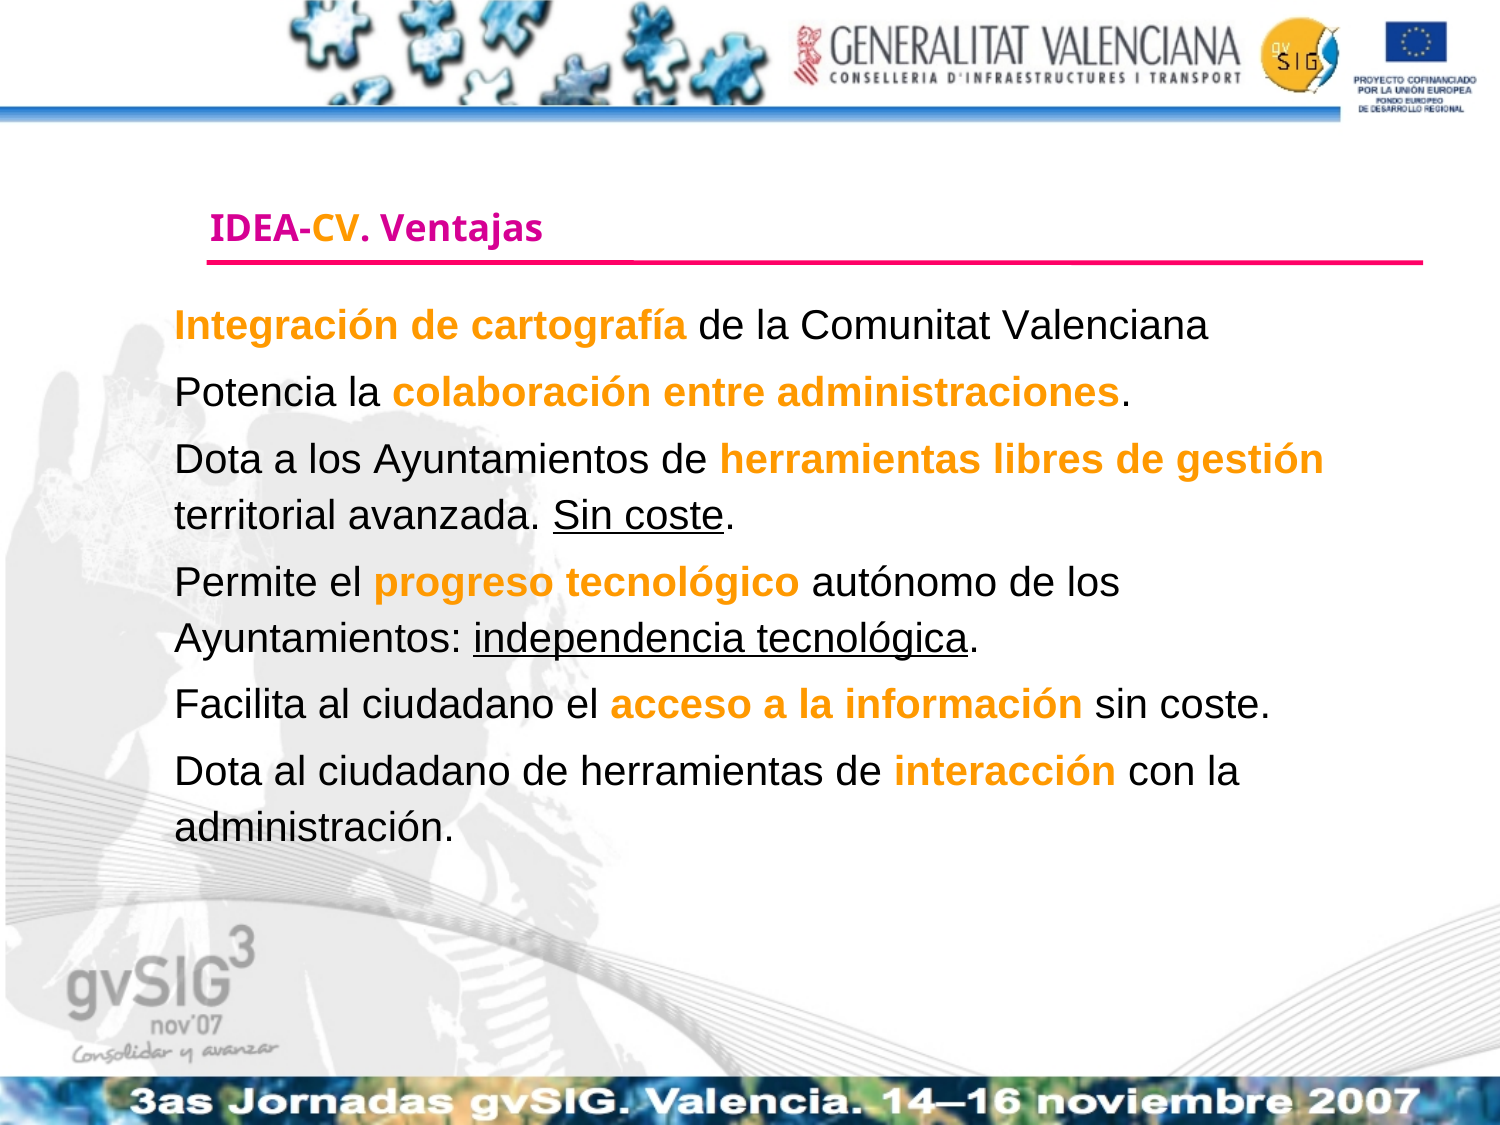

IDEA-CV. Ventajas
Integración de cartografía de la Comunitat Valenciana
Potencia la colaboración entre administraciones.
Dota a los Ayuntamientos de herramientas libres de gestión territorial avanzada. Sin coste.
Permite el progreso tecnológico autónomo de los Ayuntamientos: independencia tecnológica.
Facilita al ciudadano el acceso a la información sin coste.
Dota al ciudadano de herramientas de interacción con la administración.